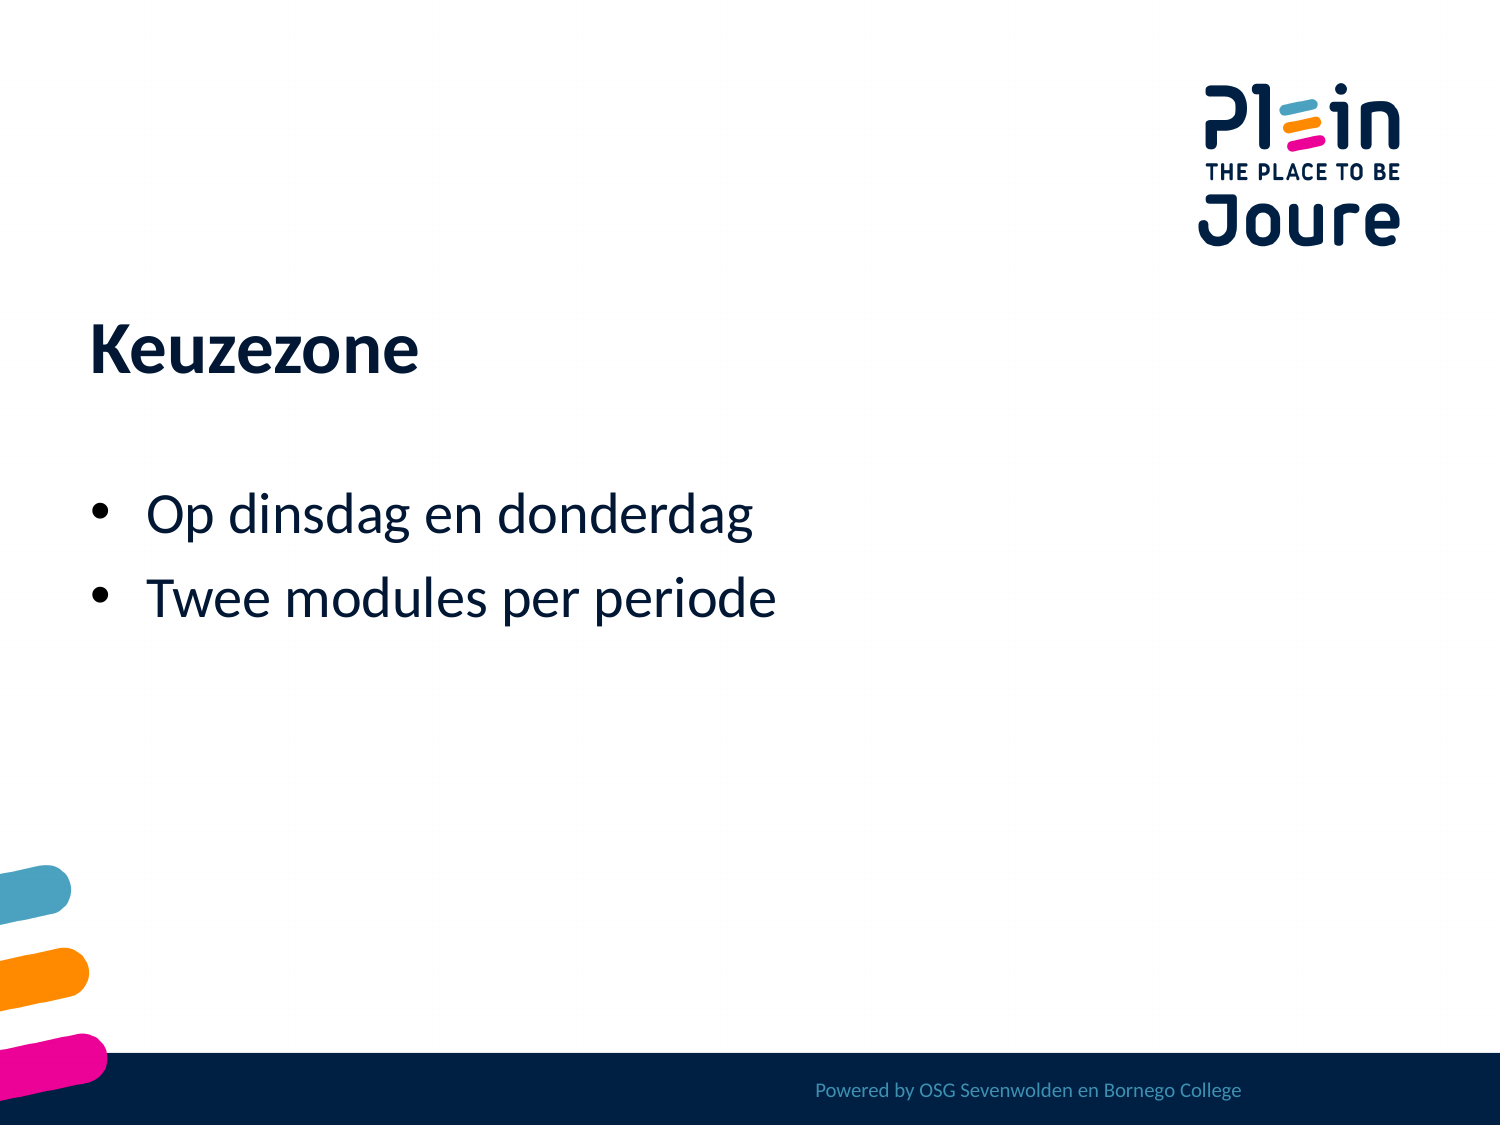

# Keuzezone
Op dinsdag en donderdag
Twee modules per periode
Powered by OSG Sevenwolden en Bornego College